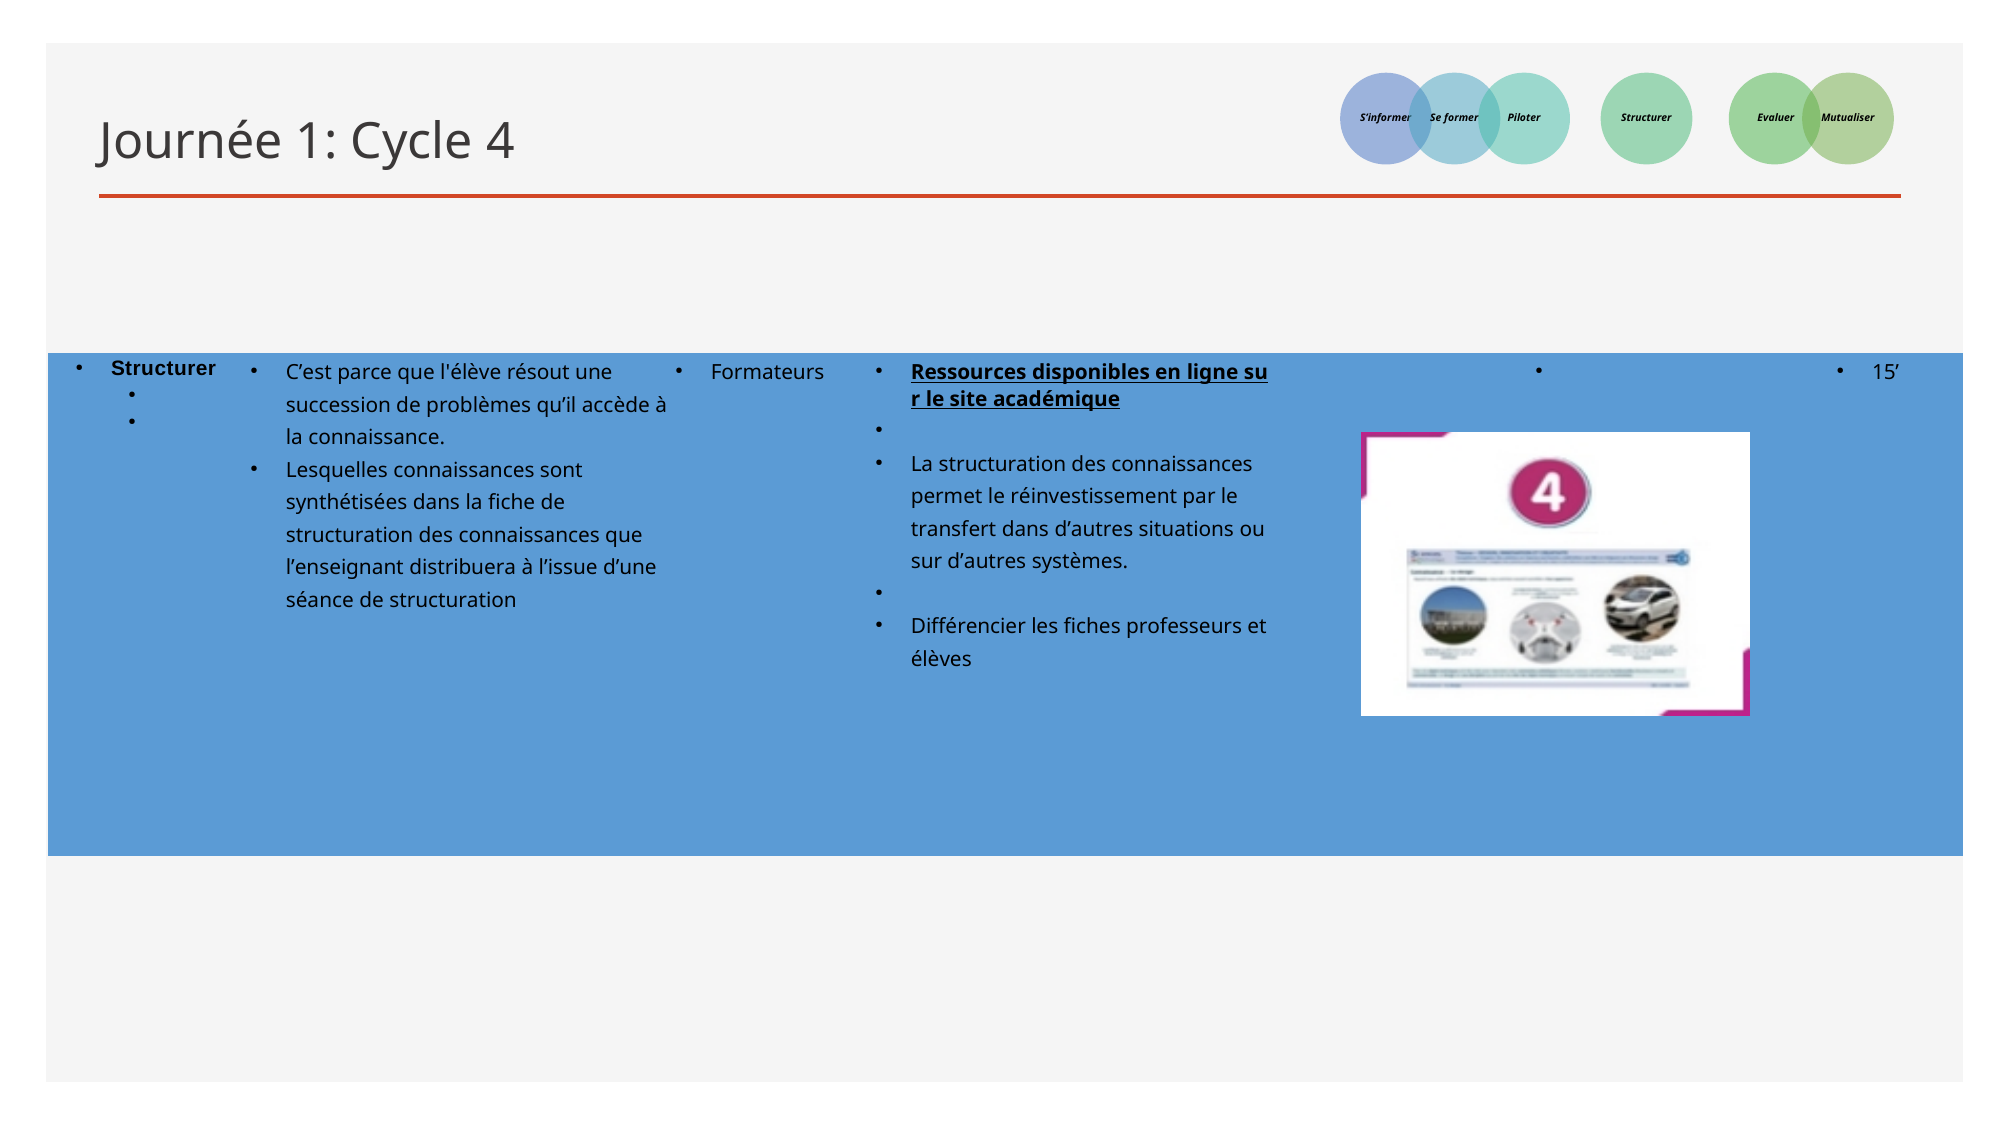

# Journée 1: Cycle 4
Se former
Piloter
Structurer
 Evaluer
Mutualiser
S’informer
| Structurer | C’est parce que l'élève résout une succession de problèmes qu’il accède à la connaissance. Lesquelles connaissances sont synthétisées dans la fiche de structuration des connaissances que l’enseignant distribuera à l’issue d’une séance de structuration | Formateurs | Ressources disponibles en ligne sur le site académique   La structuration des connaissances permet le réinvestissement par le transfert dans d’autres situations ou sur d’autres systèmes.   Différencier les fiches professeurs et élèves | | 15’ |
| --- | --- | --- | --- | --- | --- |